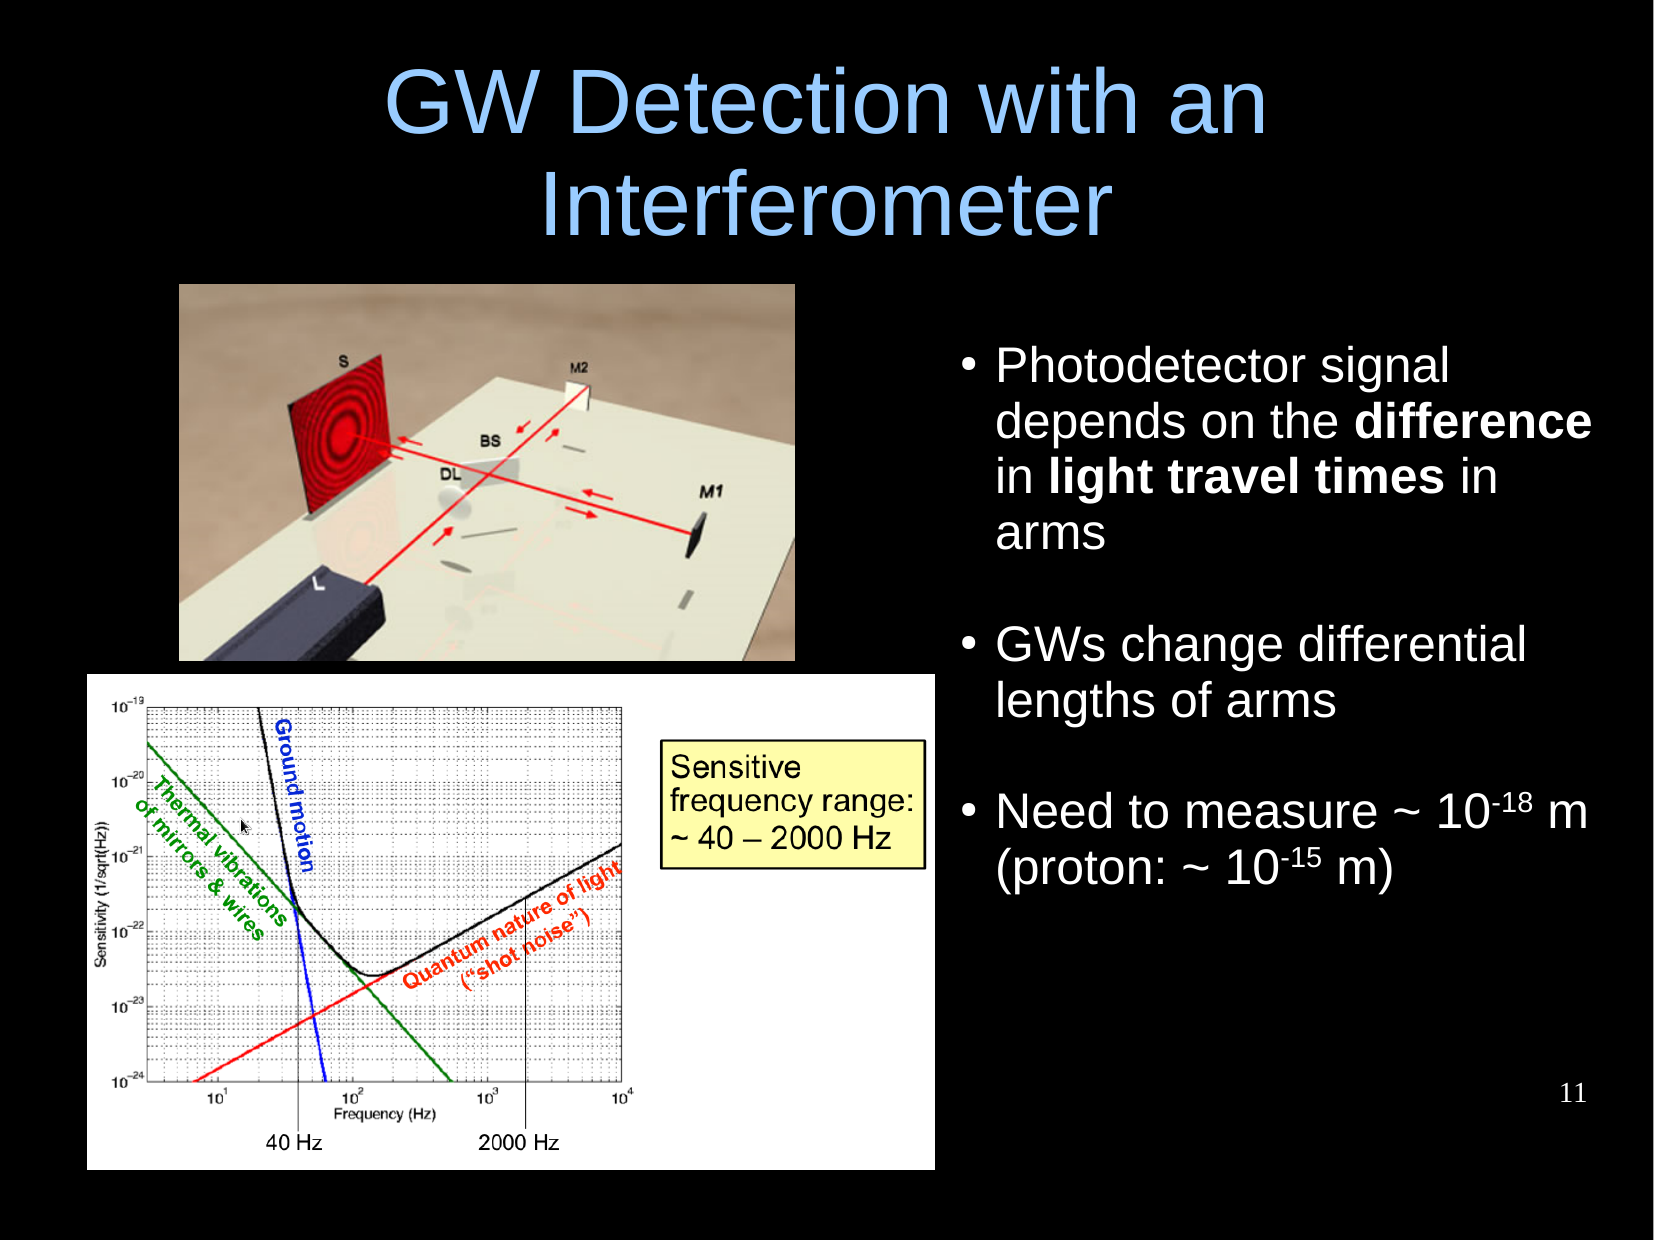

# GW Detection with an Interferometer
Photodetector signal depends on the difference in light travel times in arms
GWs change differential lengths of arms
Need to measure ~ 10-18 m
(proton: ~ 10-15 m)
11